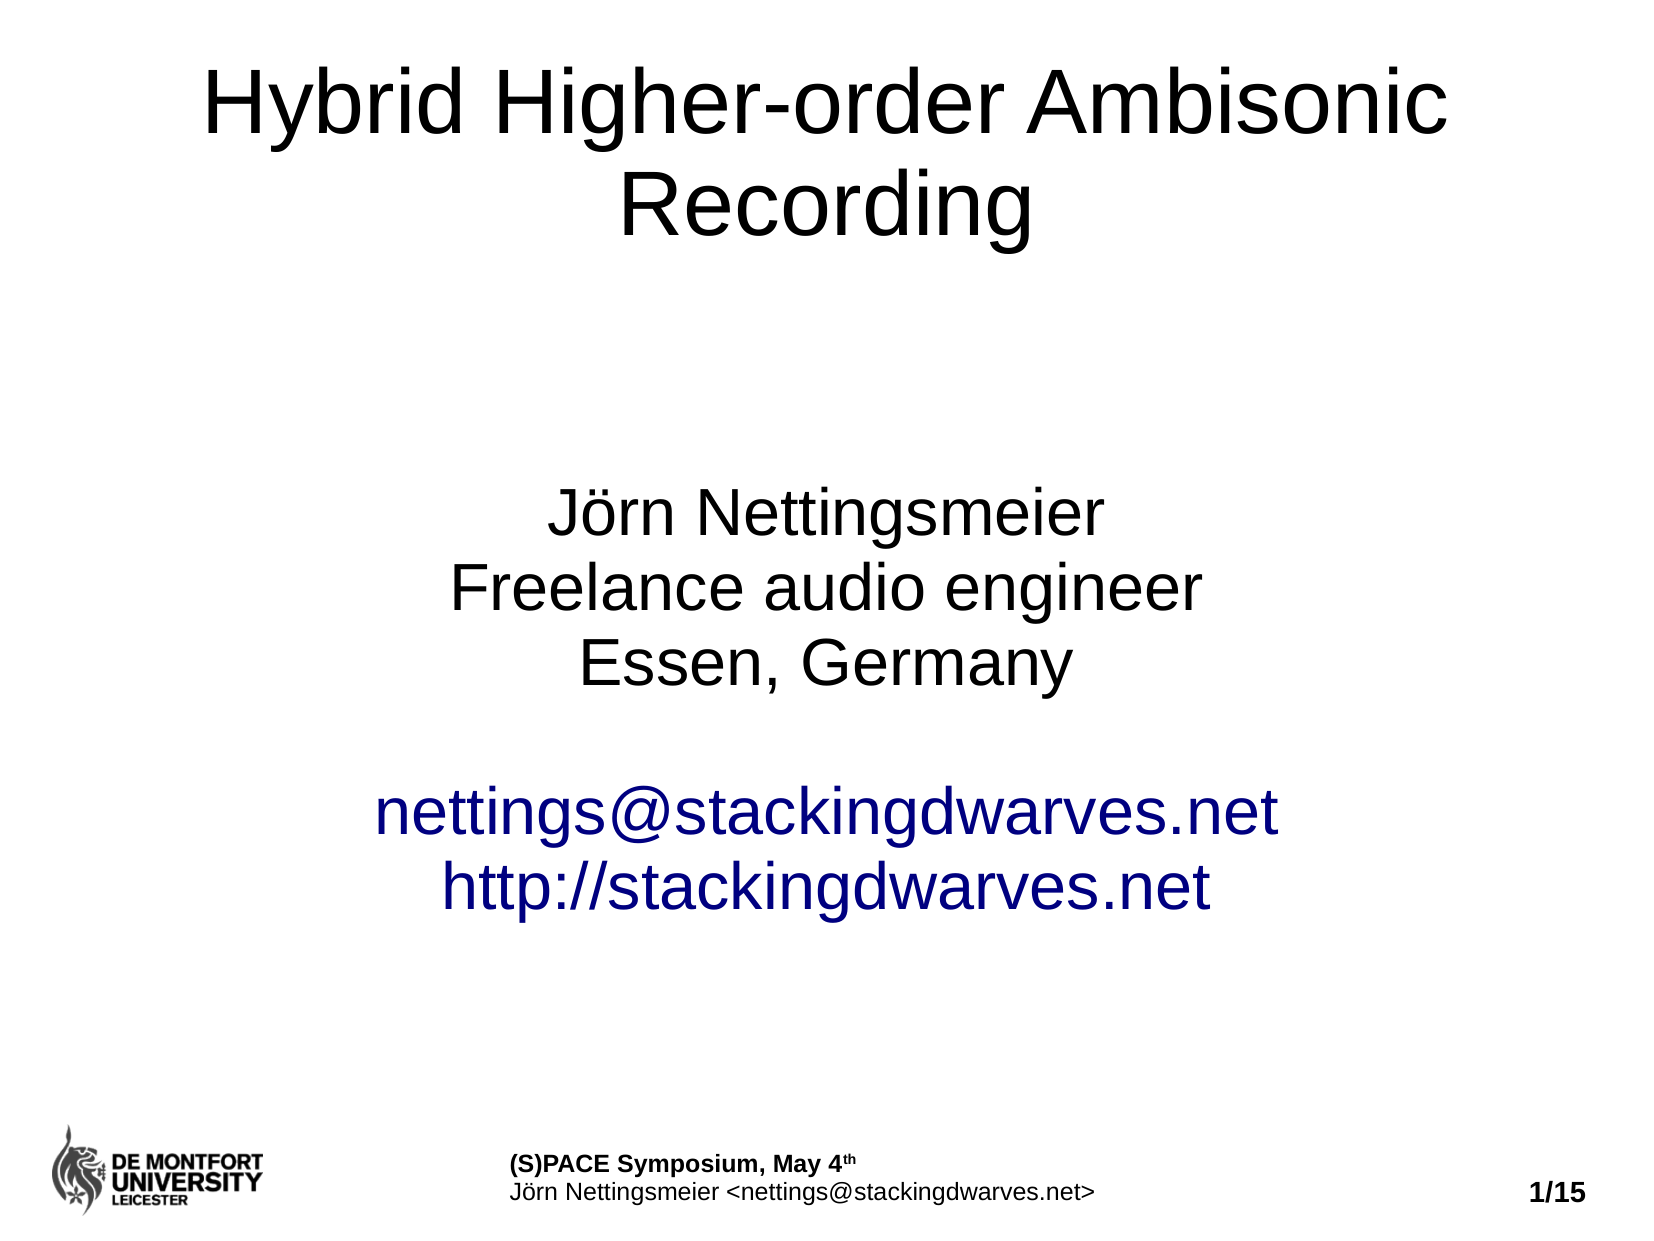

# Hybrid Higher-order Ambisonic Recording
Jörn Nettingsmeier
Freelance audio engineer
Essen, Germany
nettings@stackingdwarves.net
http://stackingdwarves.net